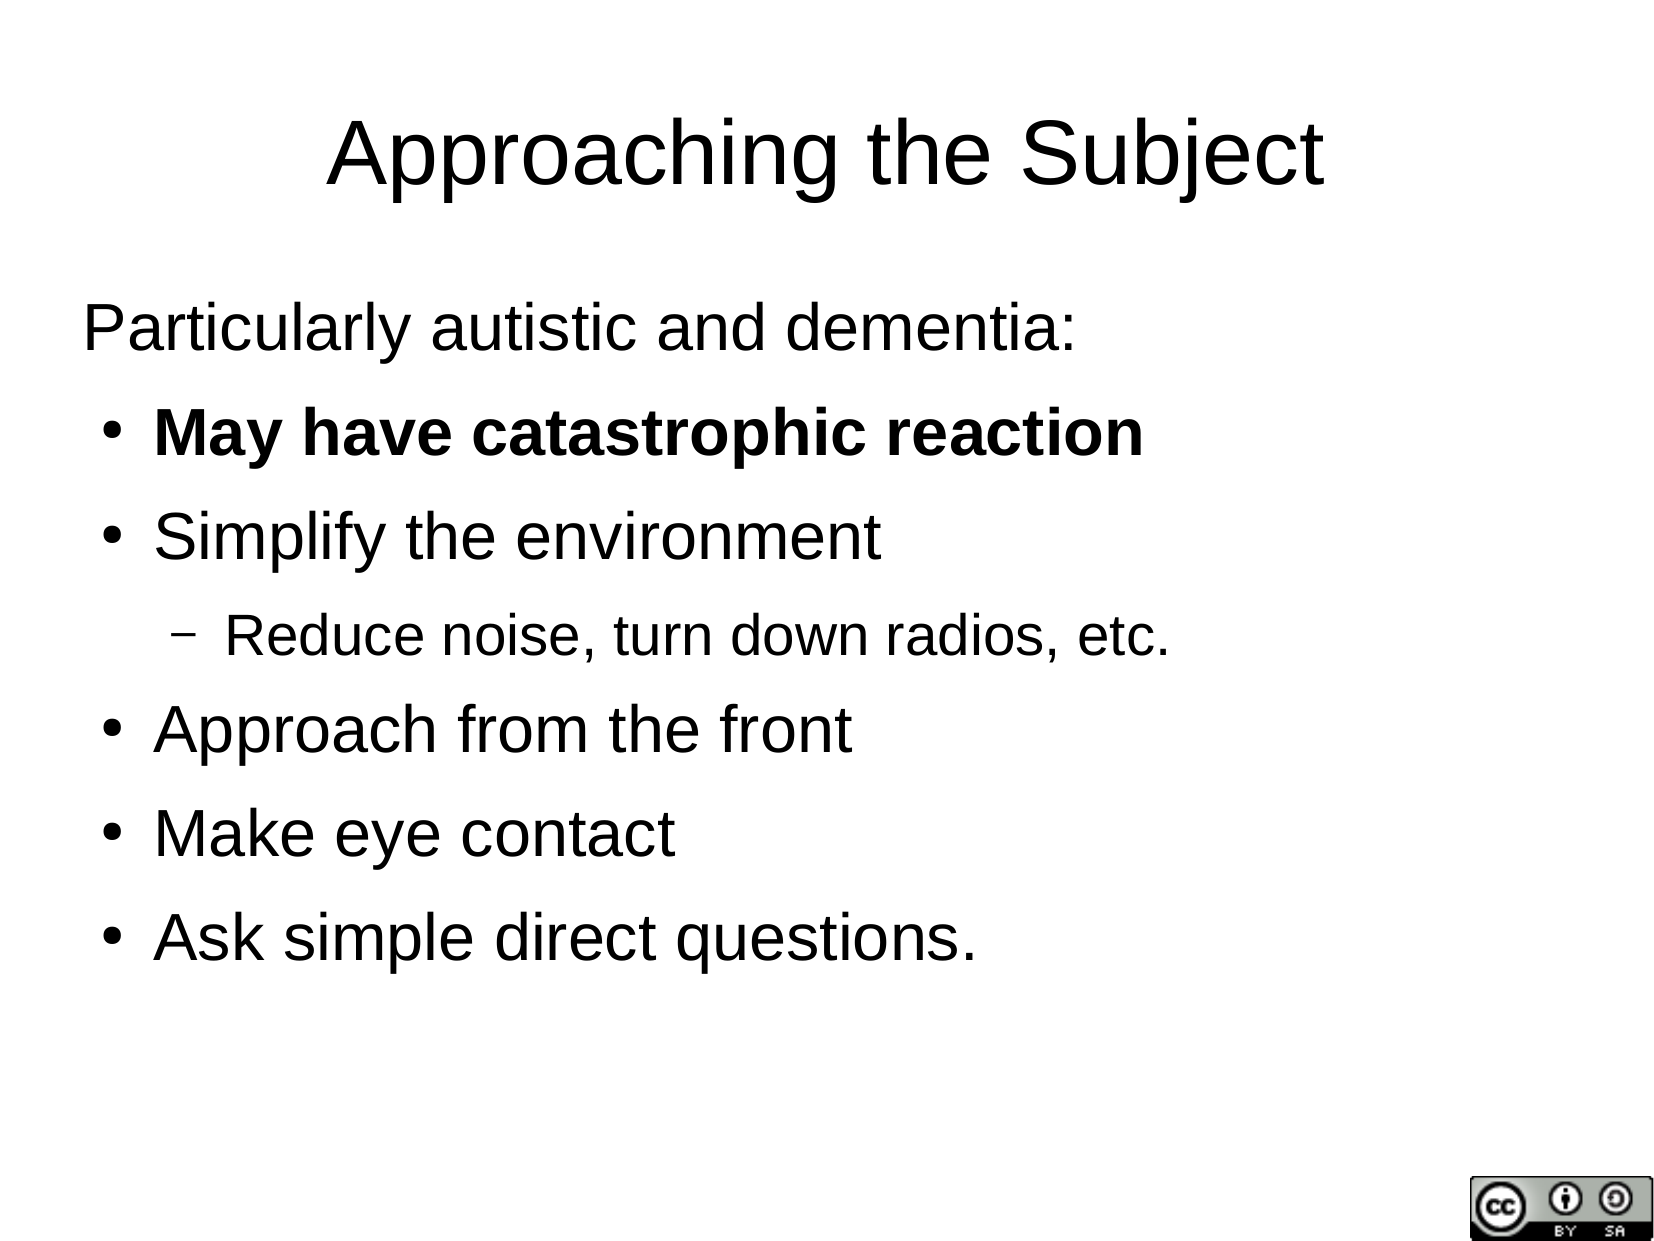

# Approaching the Subject
Particularly autistic and dementia:
May have catastrophic reaction
Simplify the environment
Reduce noise, turn down radios, etc.
Approach from the front
Make eye contact
Ask simple direct questions.